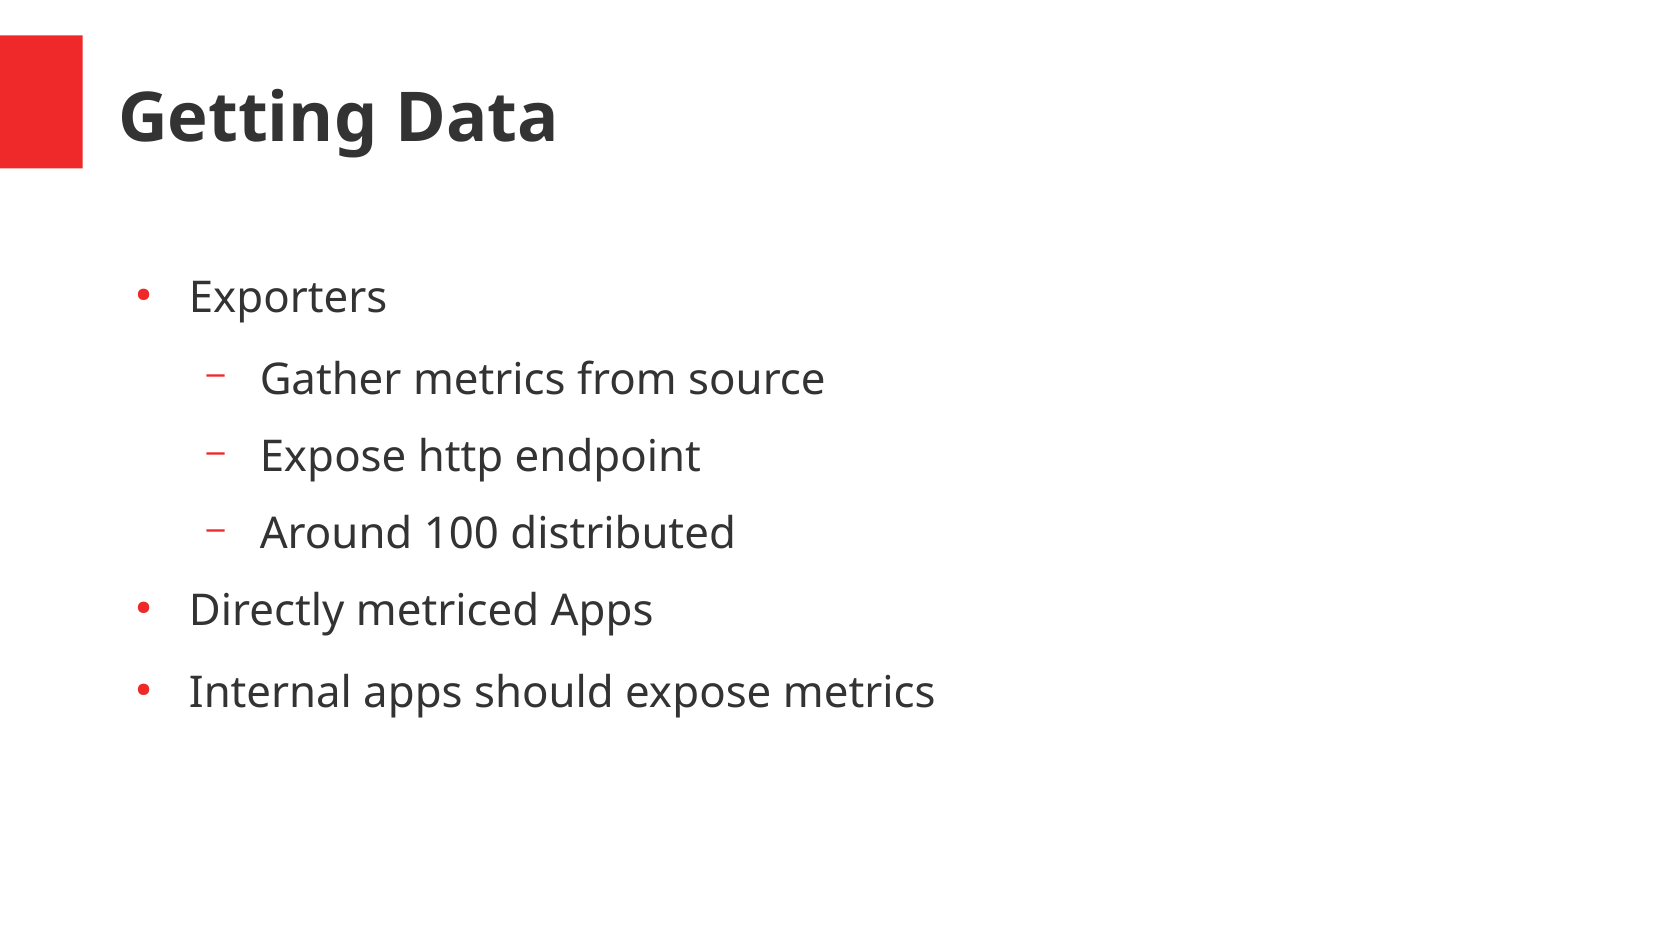

# Getting Data
Exporters
Gather metrics from source
Expose http endpoint
Around 100 distributed
Directly metriced Apps
Internal apps should expose metrics